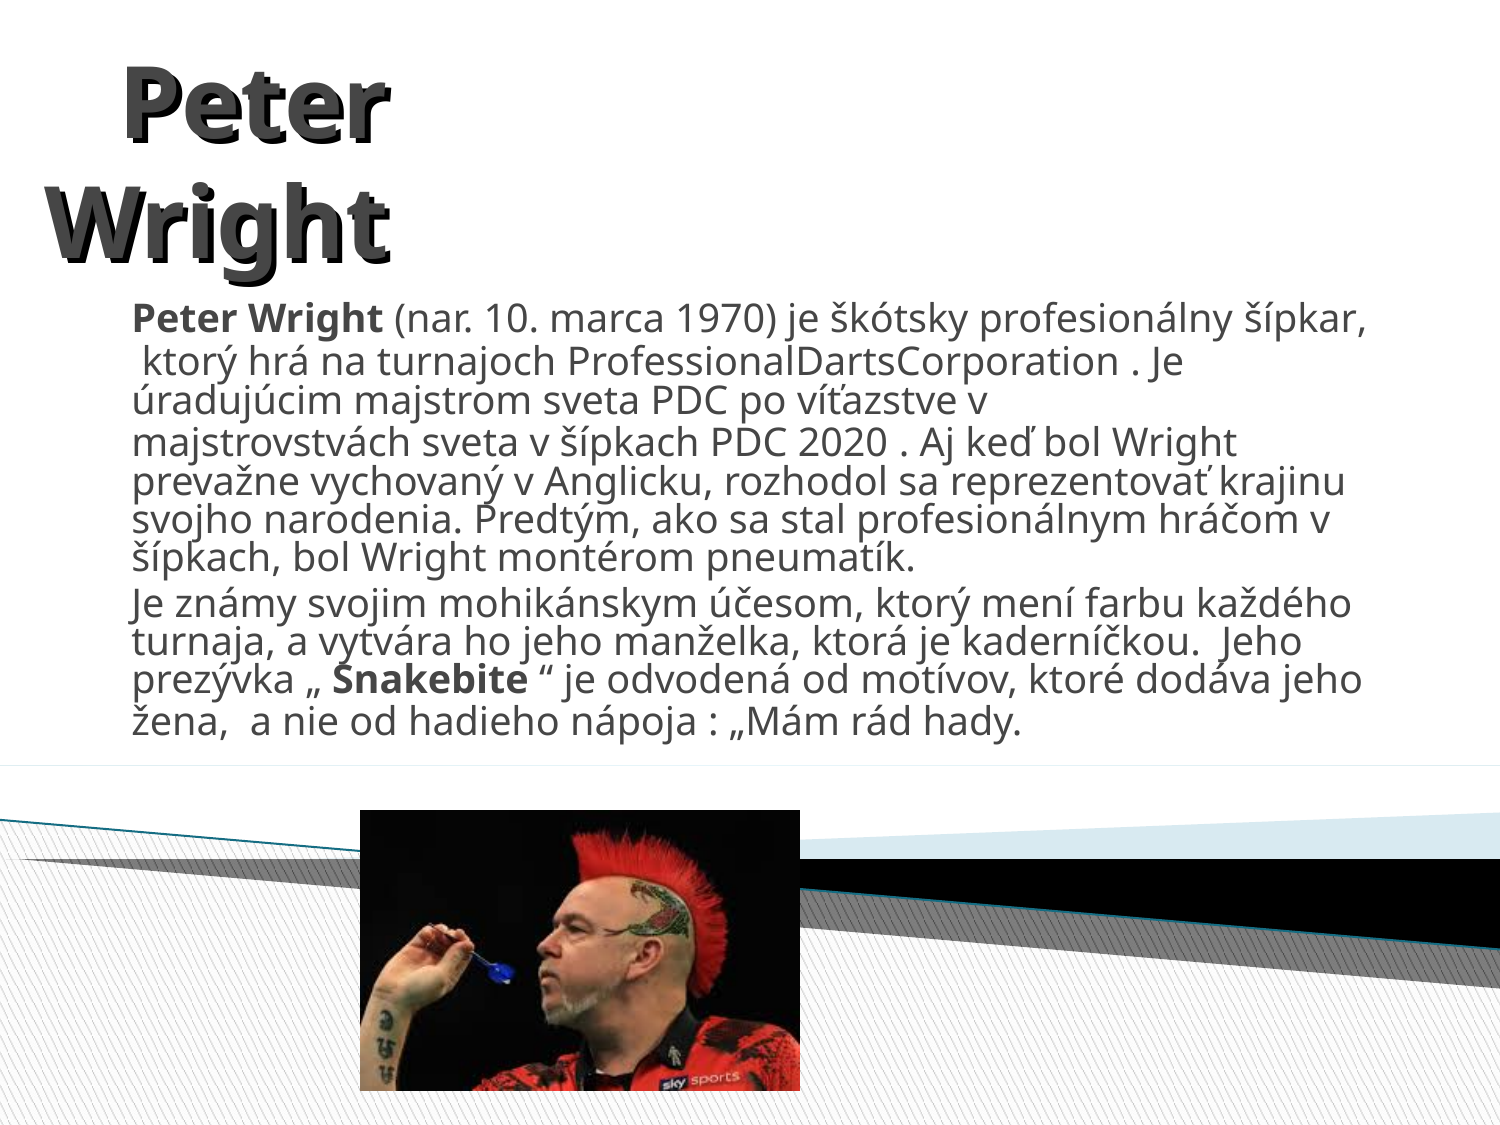

# Peter Wright
Peter Wright (nar. 10. marca 1970) je škótsky profesionálny šípkar, ktorý hrá na turnajoch ProfessionalDartsCorporation . Je úradujúcim majstrom sveta PDC po víťazstve v majstrovstvách sveta v šípkach PDC 2020 . Aj keď bol Wright prevažne vychovaný v Anglicku, rozhodol sa reprezentovať krajinu svojho narodenia. Predtým, ako sa stal profesionálnym hráčom v šípkach, bol Wright montérom pneumatík.
Je známy svojim mohikánskym účesom, ktorý mení farbu každého turnaja, a vytvára ho jeho manželka, ktorá je kaderníčkou.  Jeho prezývka „ Snakebite “ je odvodená od motívov, ktoré dodáva jeho žena,  a nie od hadieho nápoja : „Mám rád hady.